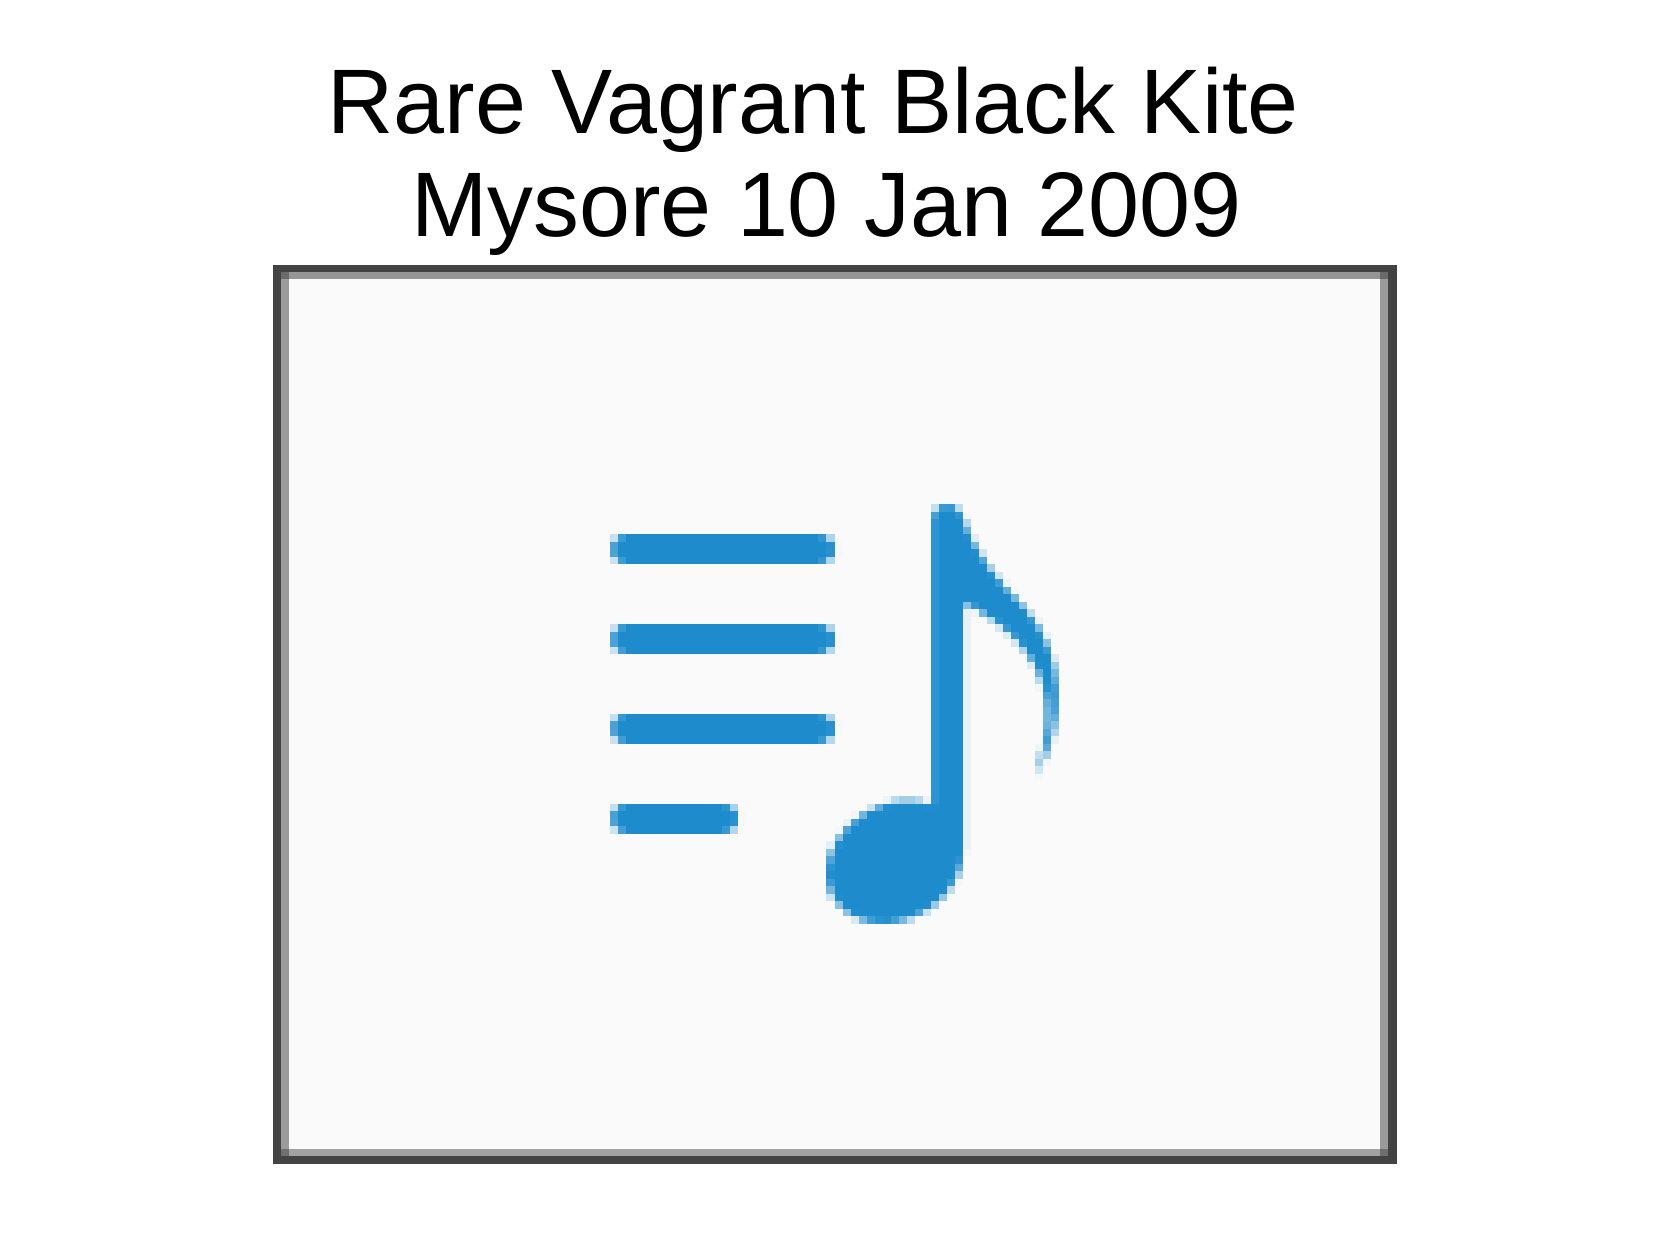

# Rare Vagrant Black Kite Mysore 10 Jan 2009